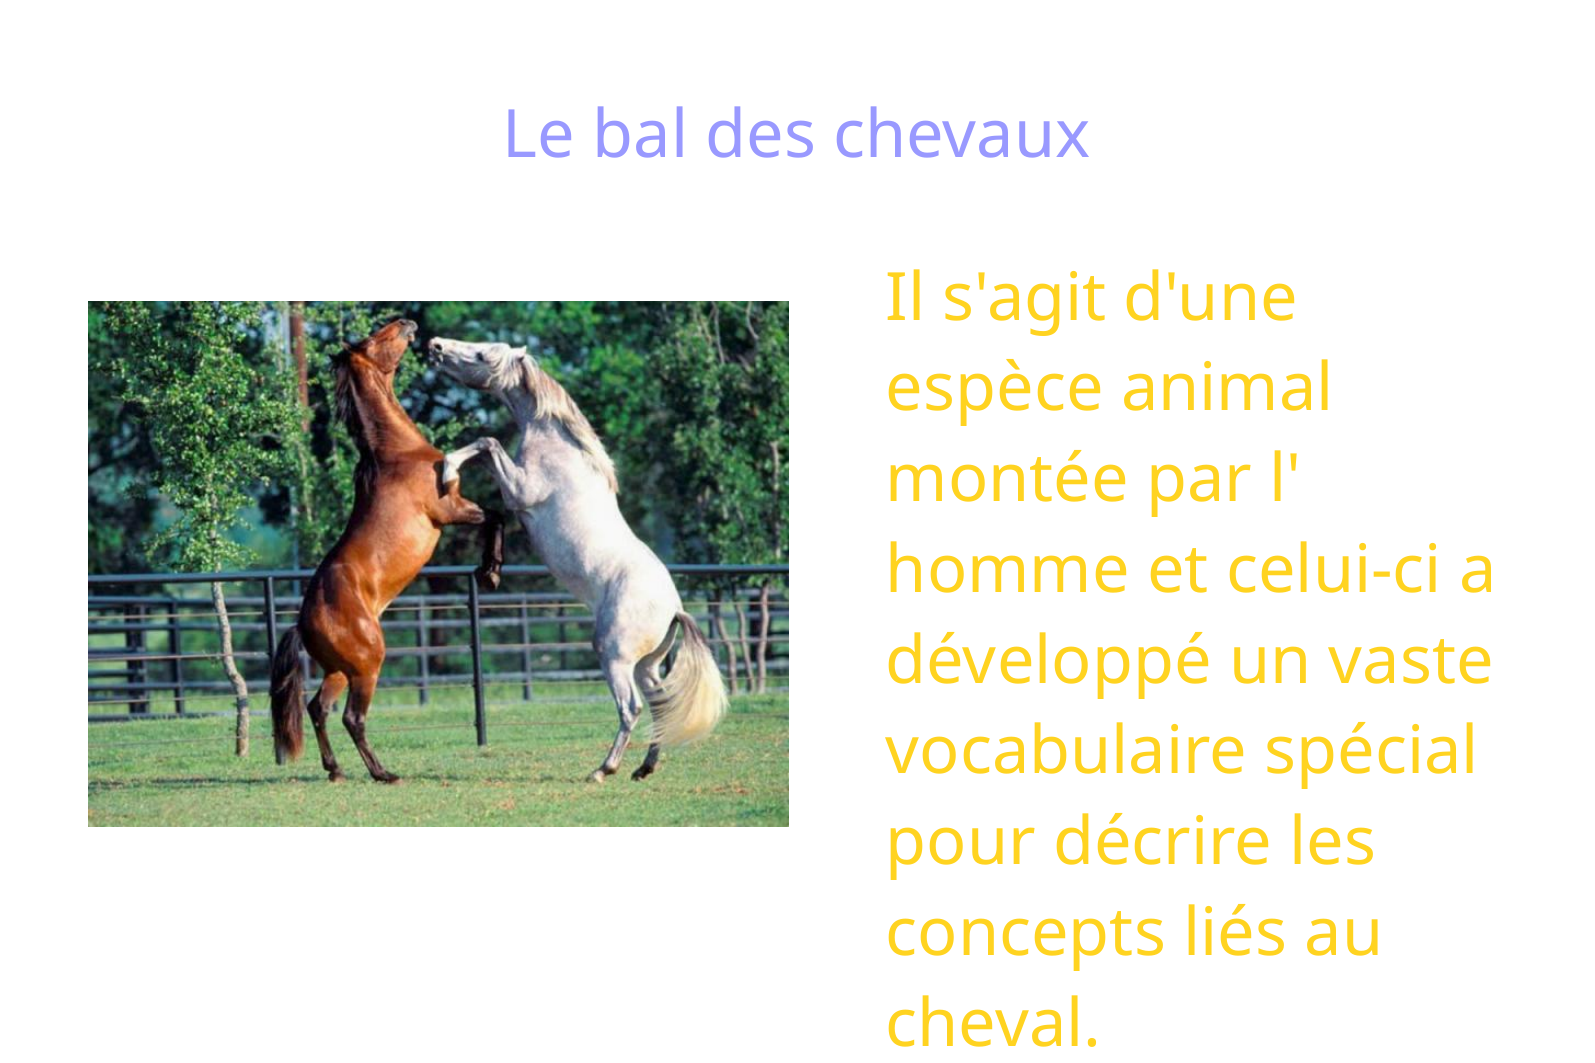

# Le bal des chevaux
Il s'agit d'une espèce animal montée par l' homme et celui-ci a développé un vaste vocabulaire spécial pour décrire les concepts liés au cheval.